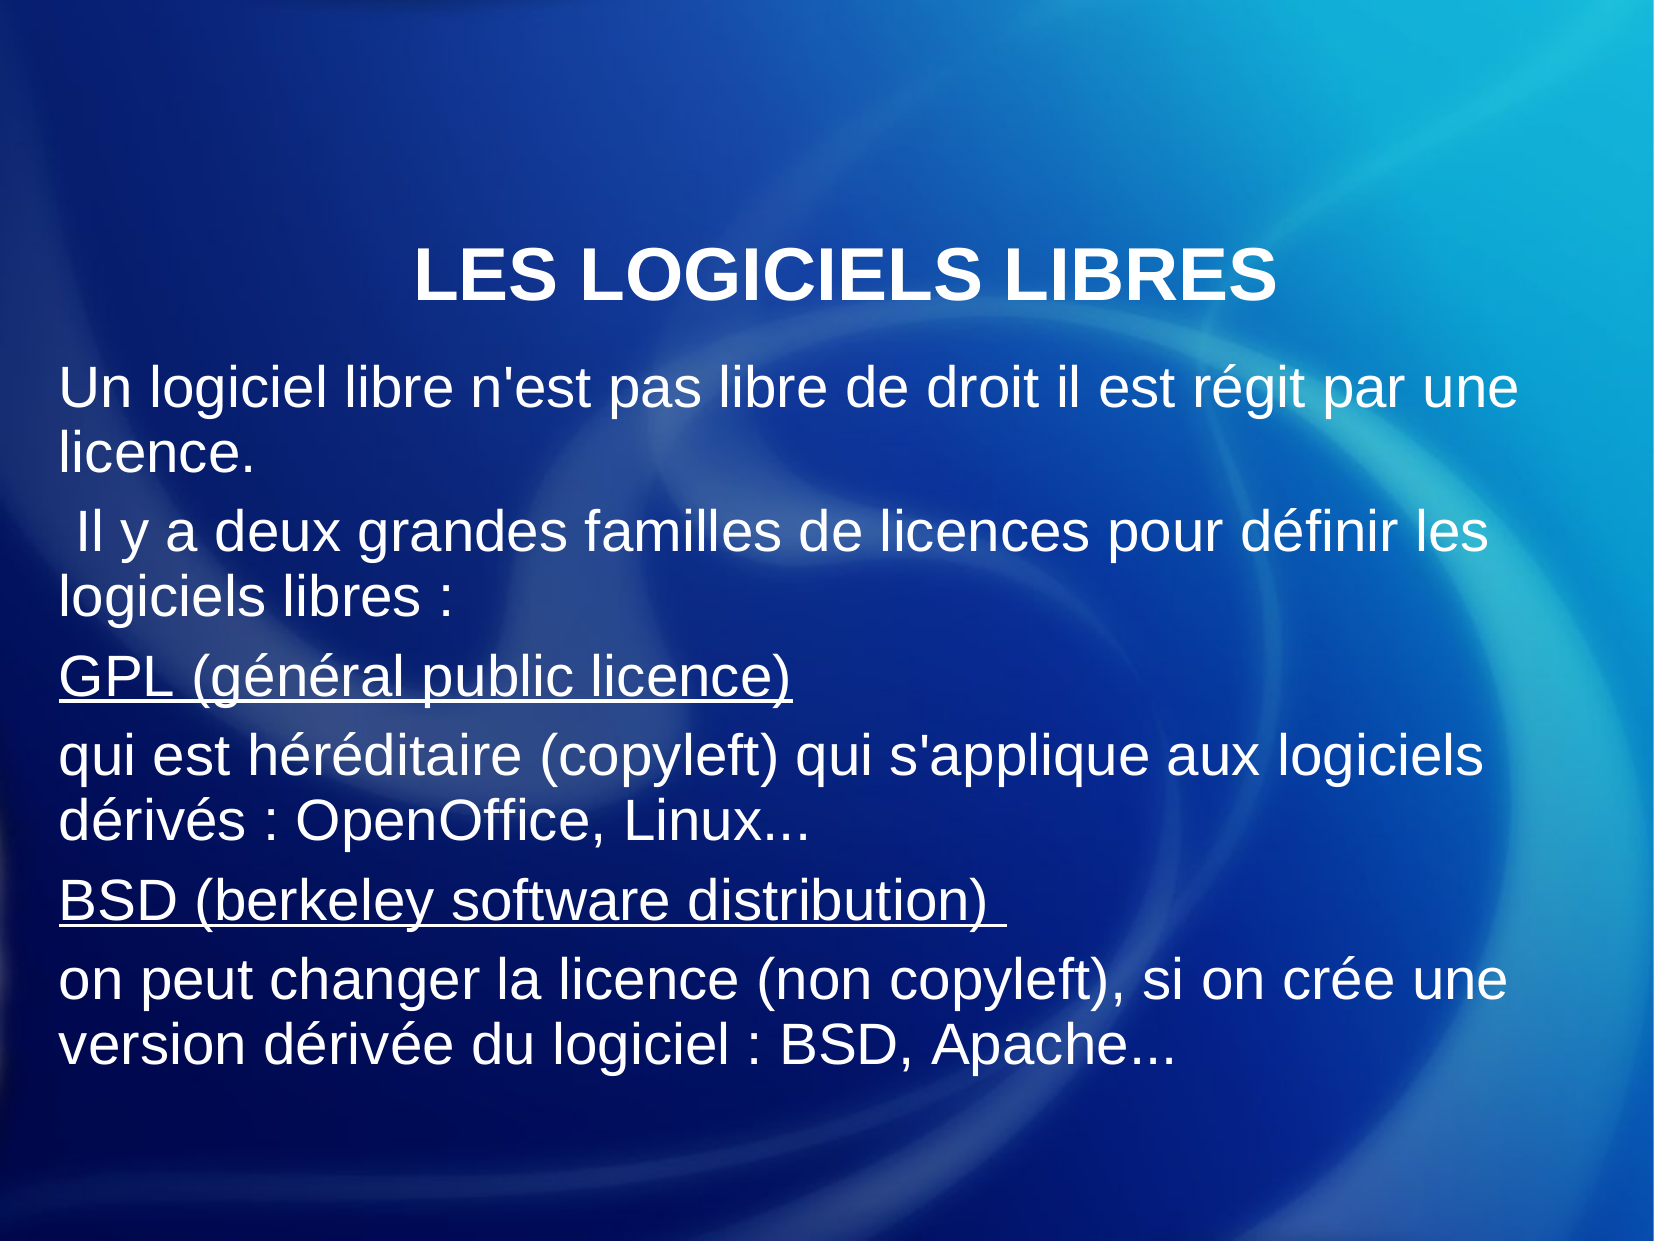

# LES LOGICIELS LIBRES
Un logiciel libre n'est pas libre de droit il est régit par une licence.
 Il y a deux grandes familles de licences pour définir les logiciels libres :
GPL (général public licence)
qui est héréditaire (copyleft) qui s'applique aux logiciels dérivés : OpenOffice, Linux...
BSD (berkeley software distribution)
on peut changer la licence (non copyleft), si on crée une version dérivée du logiciel : BSD, Apache...